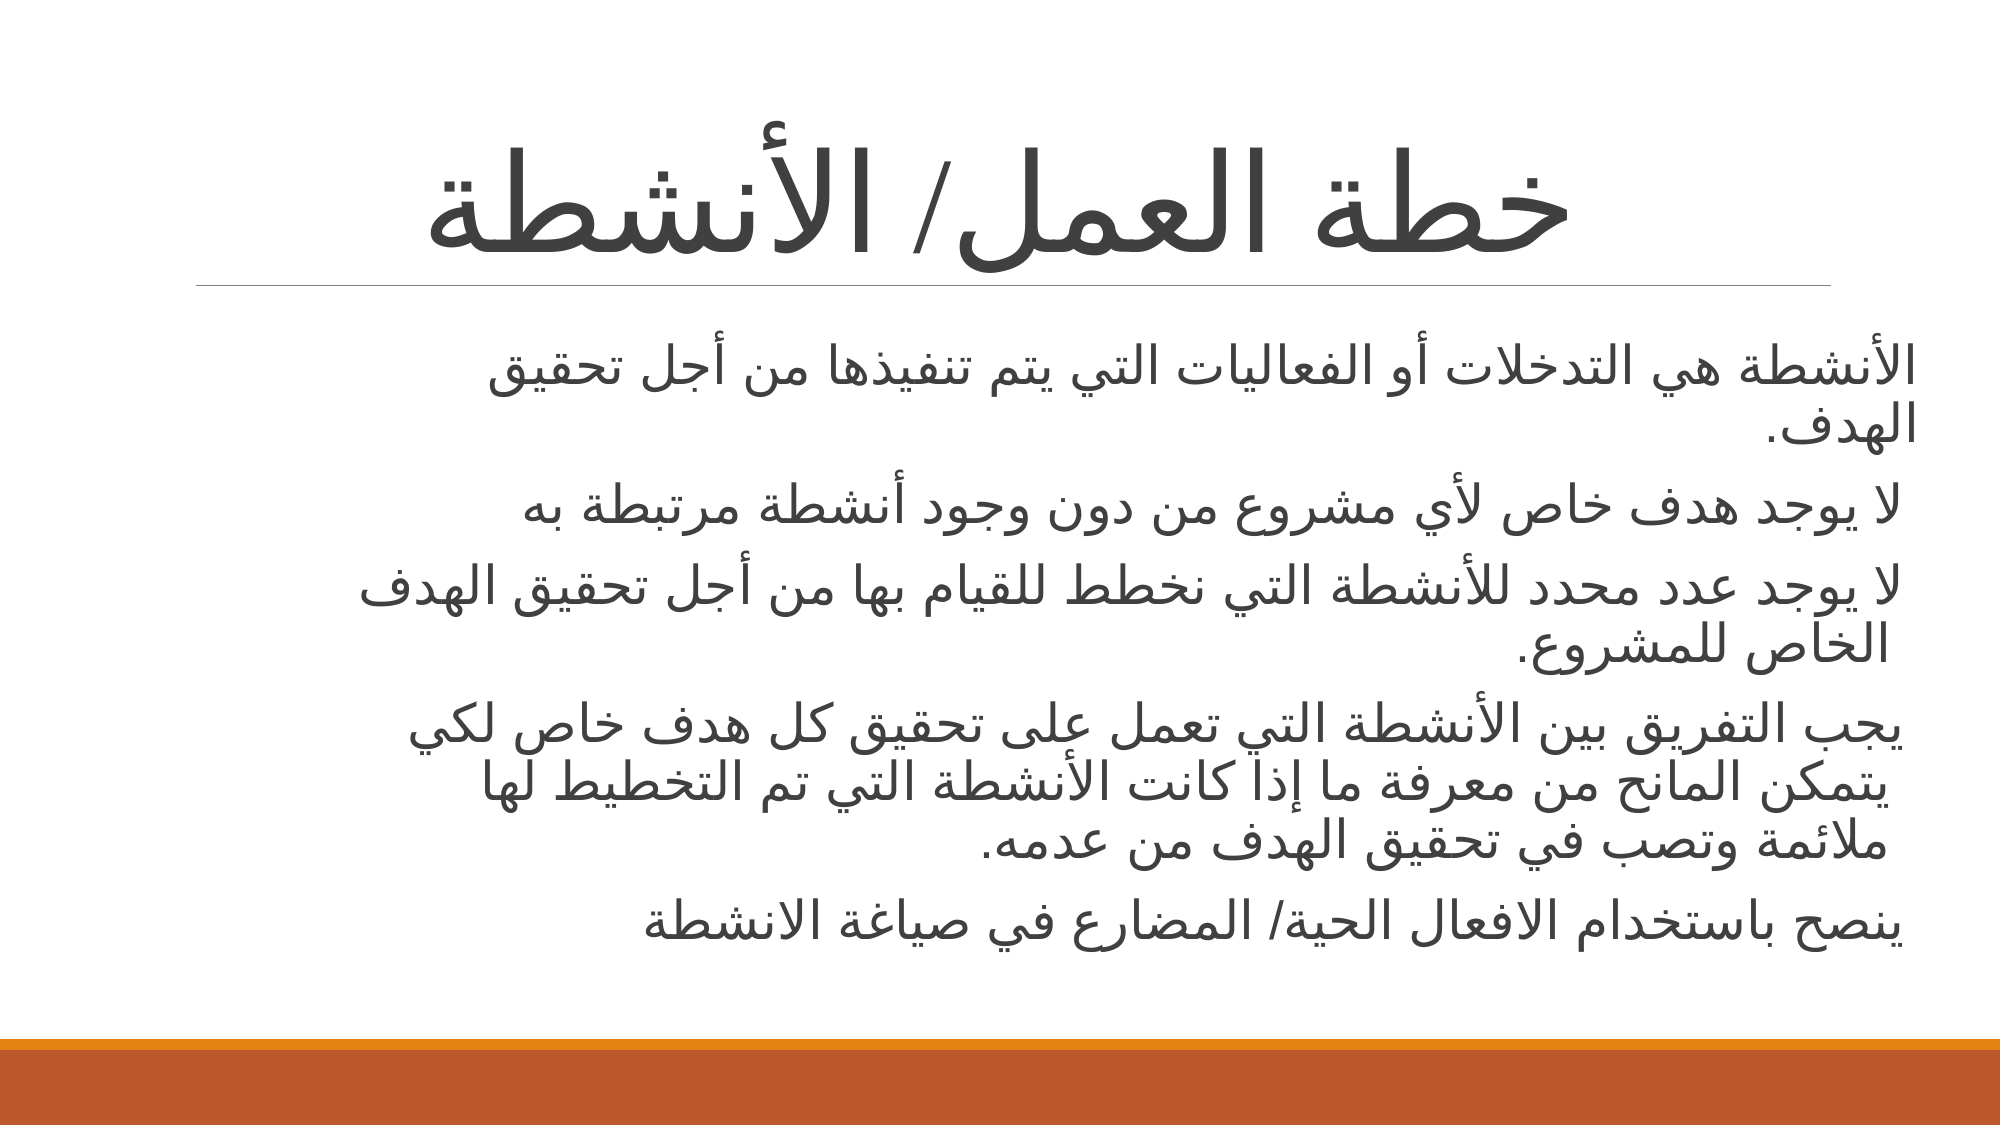

# خطة العمل/ الأنشطة
الأنشطة هي التدخلات أو الفعاليات التي يتم تنفيذها من أجل تحقيق الهدف.
لا يوجد هدف خاص لأي مشروع من دون وجود أنشطة مرتبطة به
لا يوجد عدد محدد للأنشطة التي نخطط للقيام بها من أجل تحقيق الهدف الخاص للمشروع.
يجب التفريق بين الأنشطة التي تعمل على تحقيق كل هدف خاص لكي يتمكن المانح من معرفة ما إذا كانت الأنشطة التي تم التخطيط لها ملائمة وتصب في تحقيق الهدف من عدمه.
ينصح باستخدام الافعال الحية/ المضارع في صياغة الانشطة